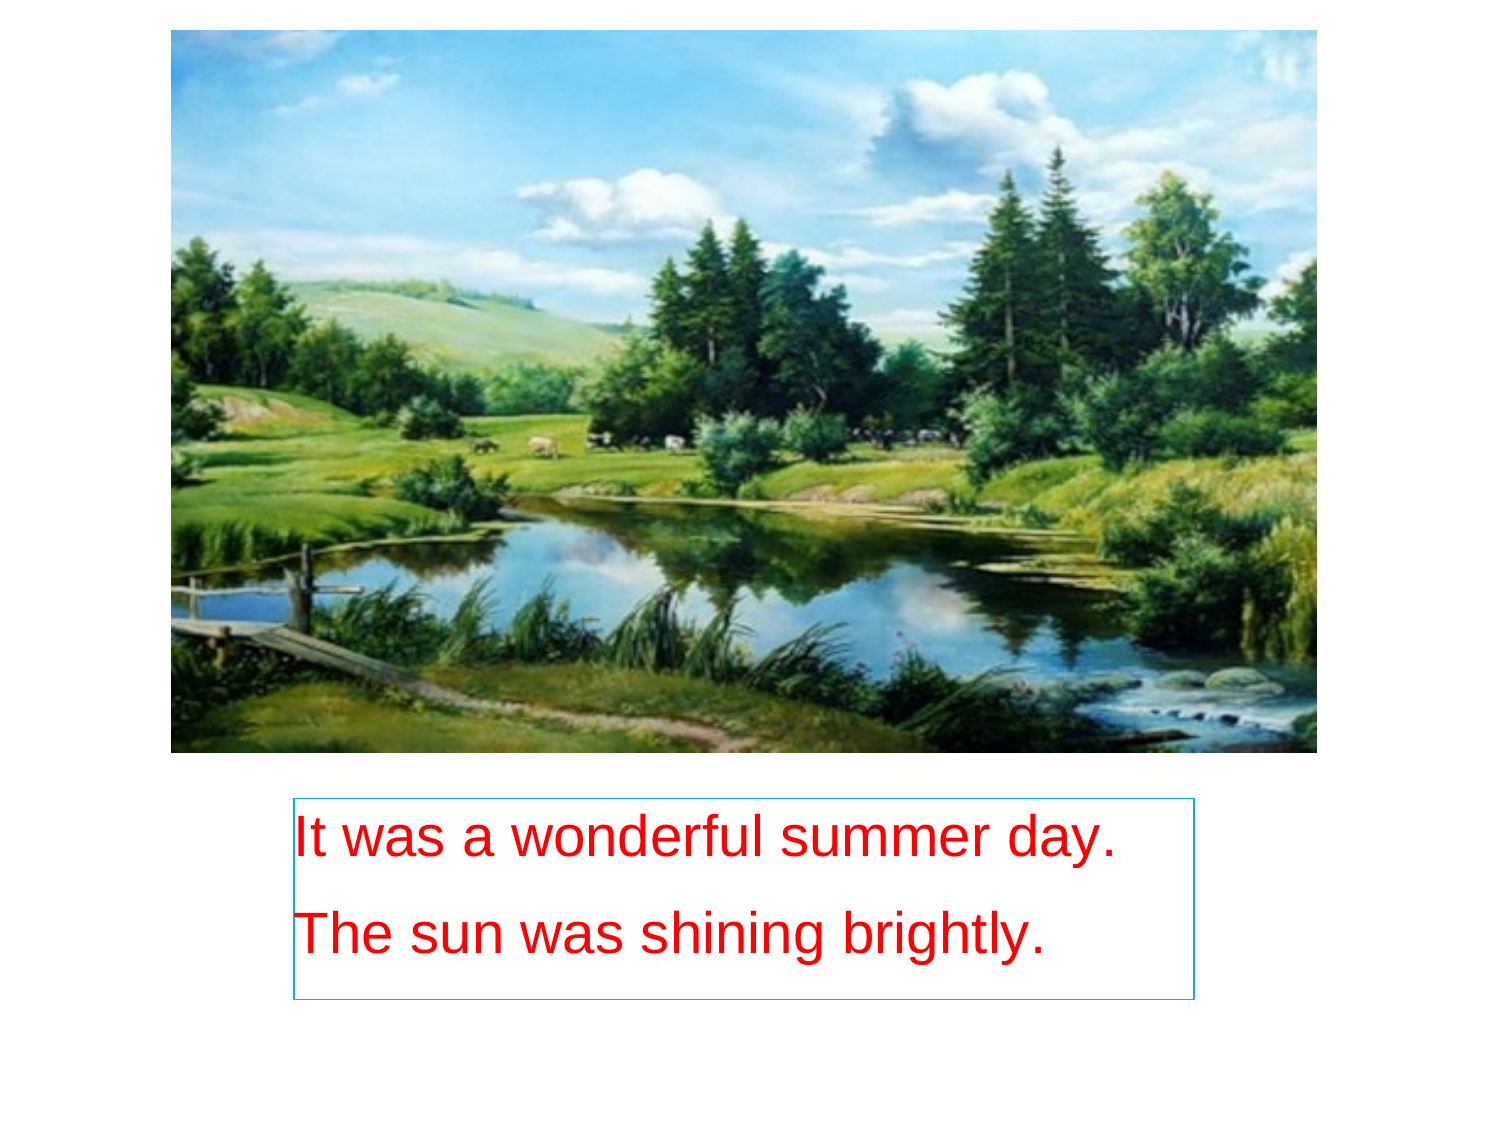

# It was a wonderful summer day.
The sun was shining brightly.